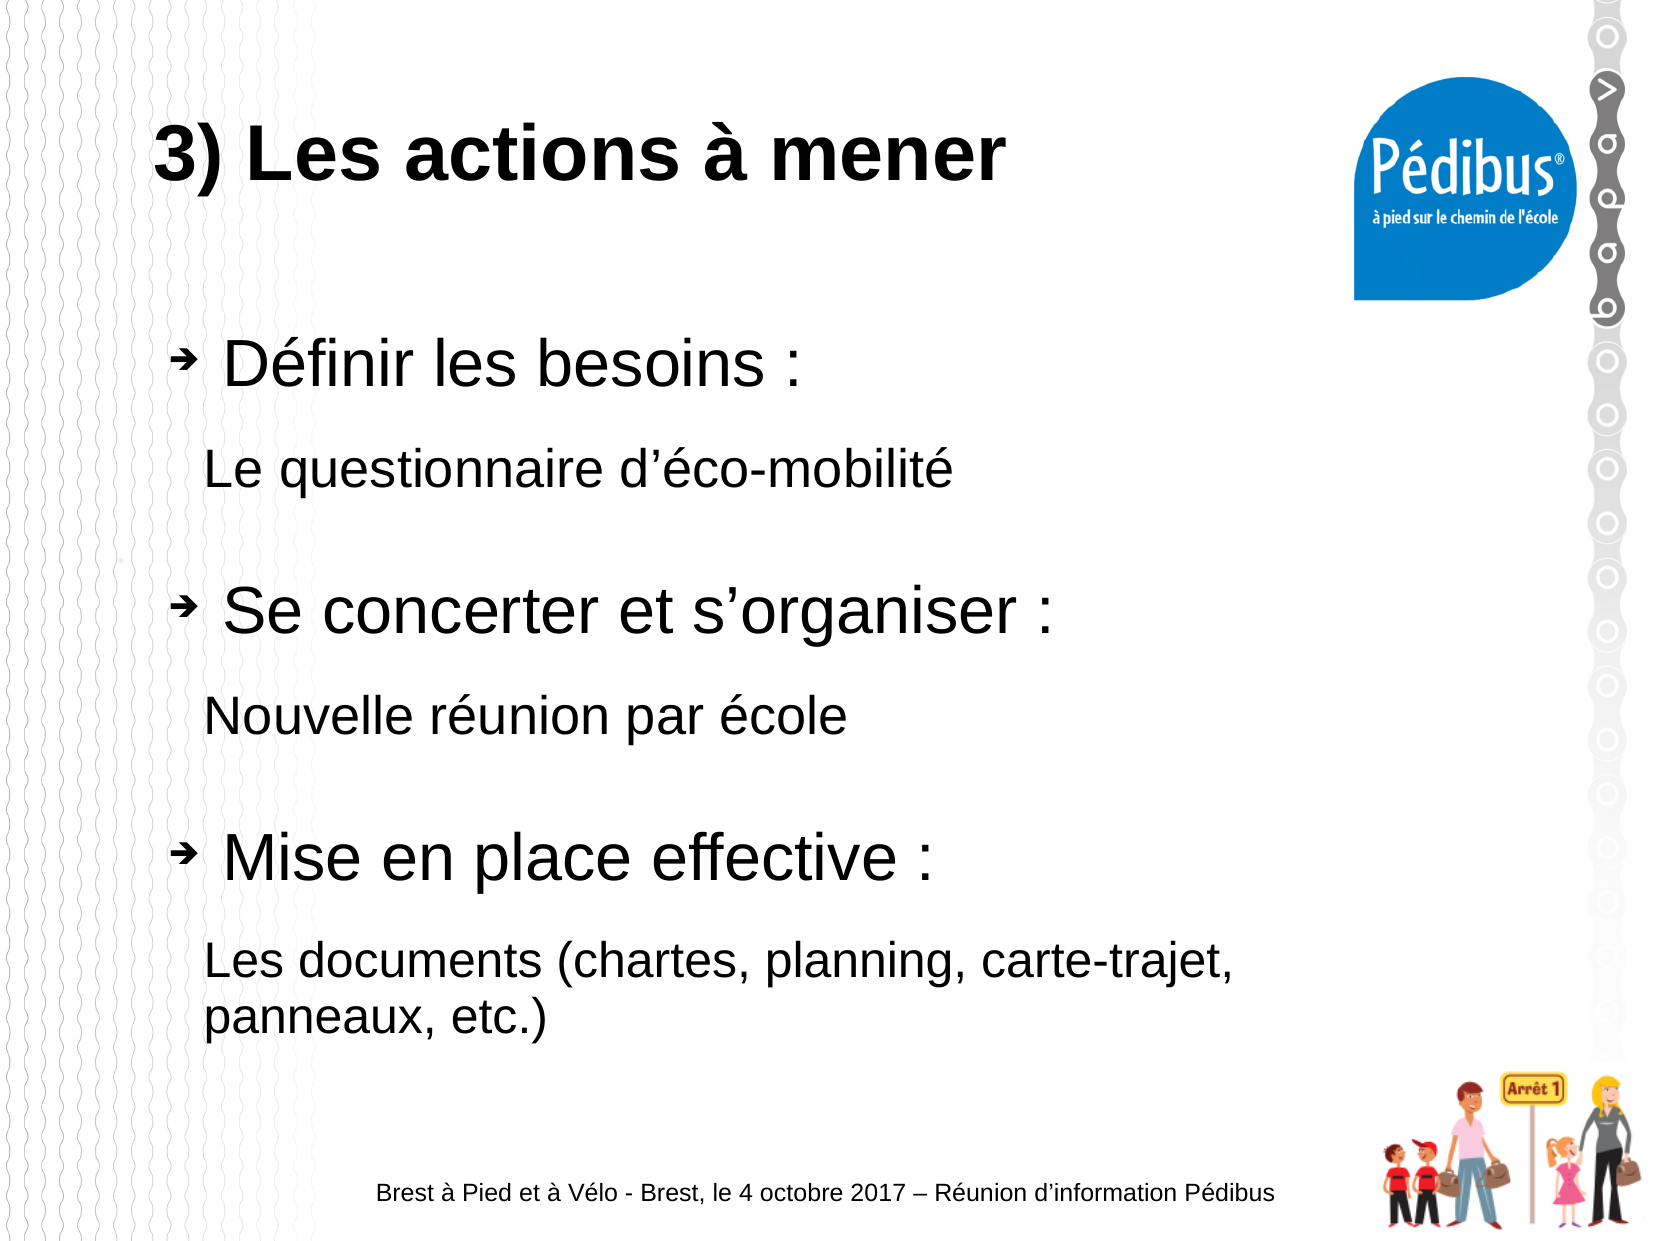

# 3) Les actions à mener
 Définir les besoins :
Le questionnaire d’éco-mobilité
 Se concerter et s’organiser :
Nouvelle réunion par école
 Mise en place effective :
Les documents (chartes, planning, carte-trajet, panneaux, etc.)
Brest à Pied et à Vélo - Brest, le 4 octobre 2017 – Réunion d’information Pédibus